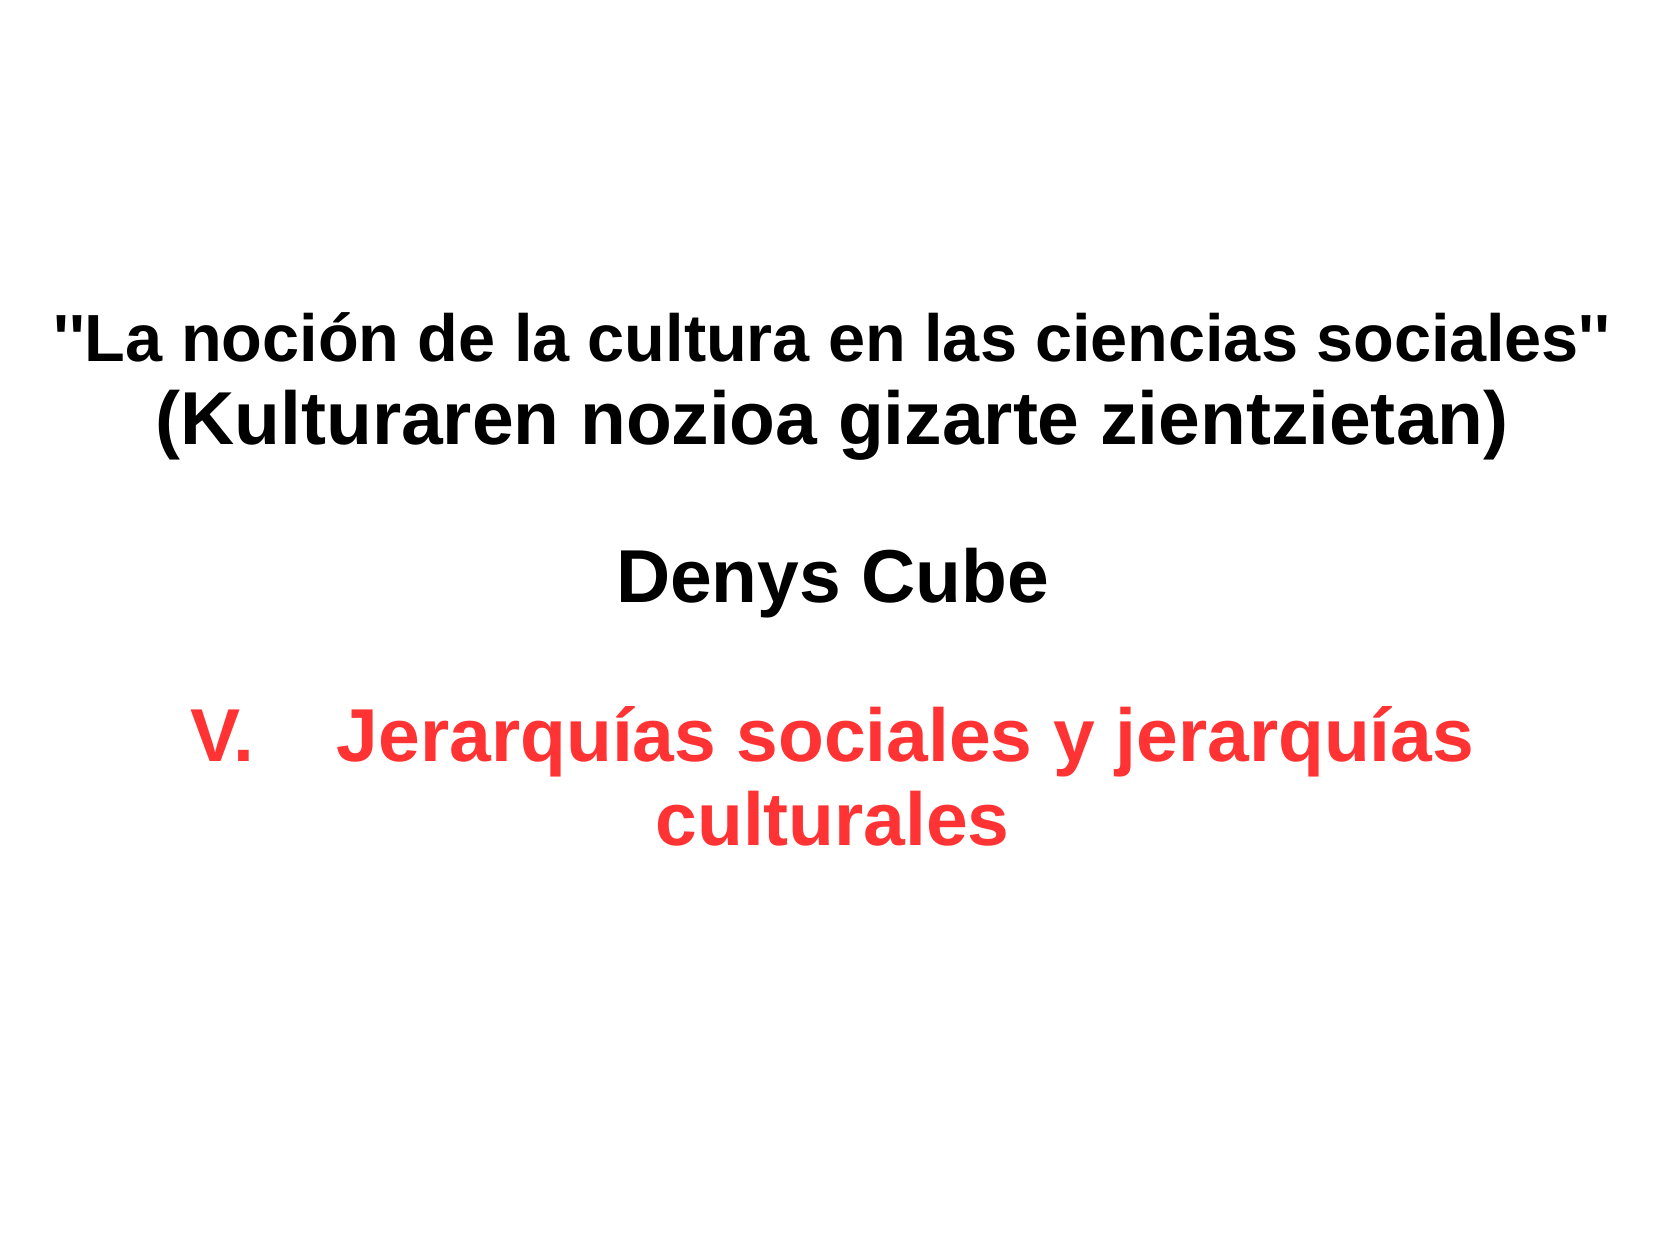

# ''La noción de la cultura en las ciencias sociales''
(Kulturaren nozioa gizarte zientzietan)
Denys Cube
V. Jerarquías sociales y jerarquías culturales